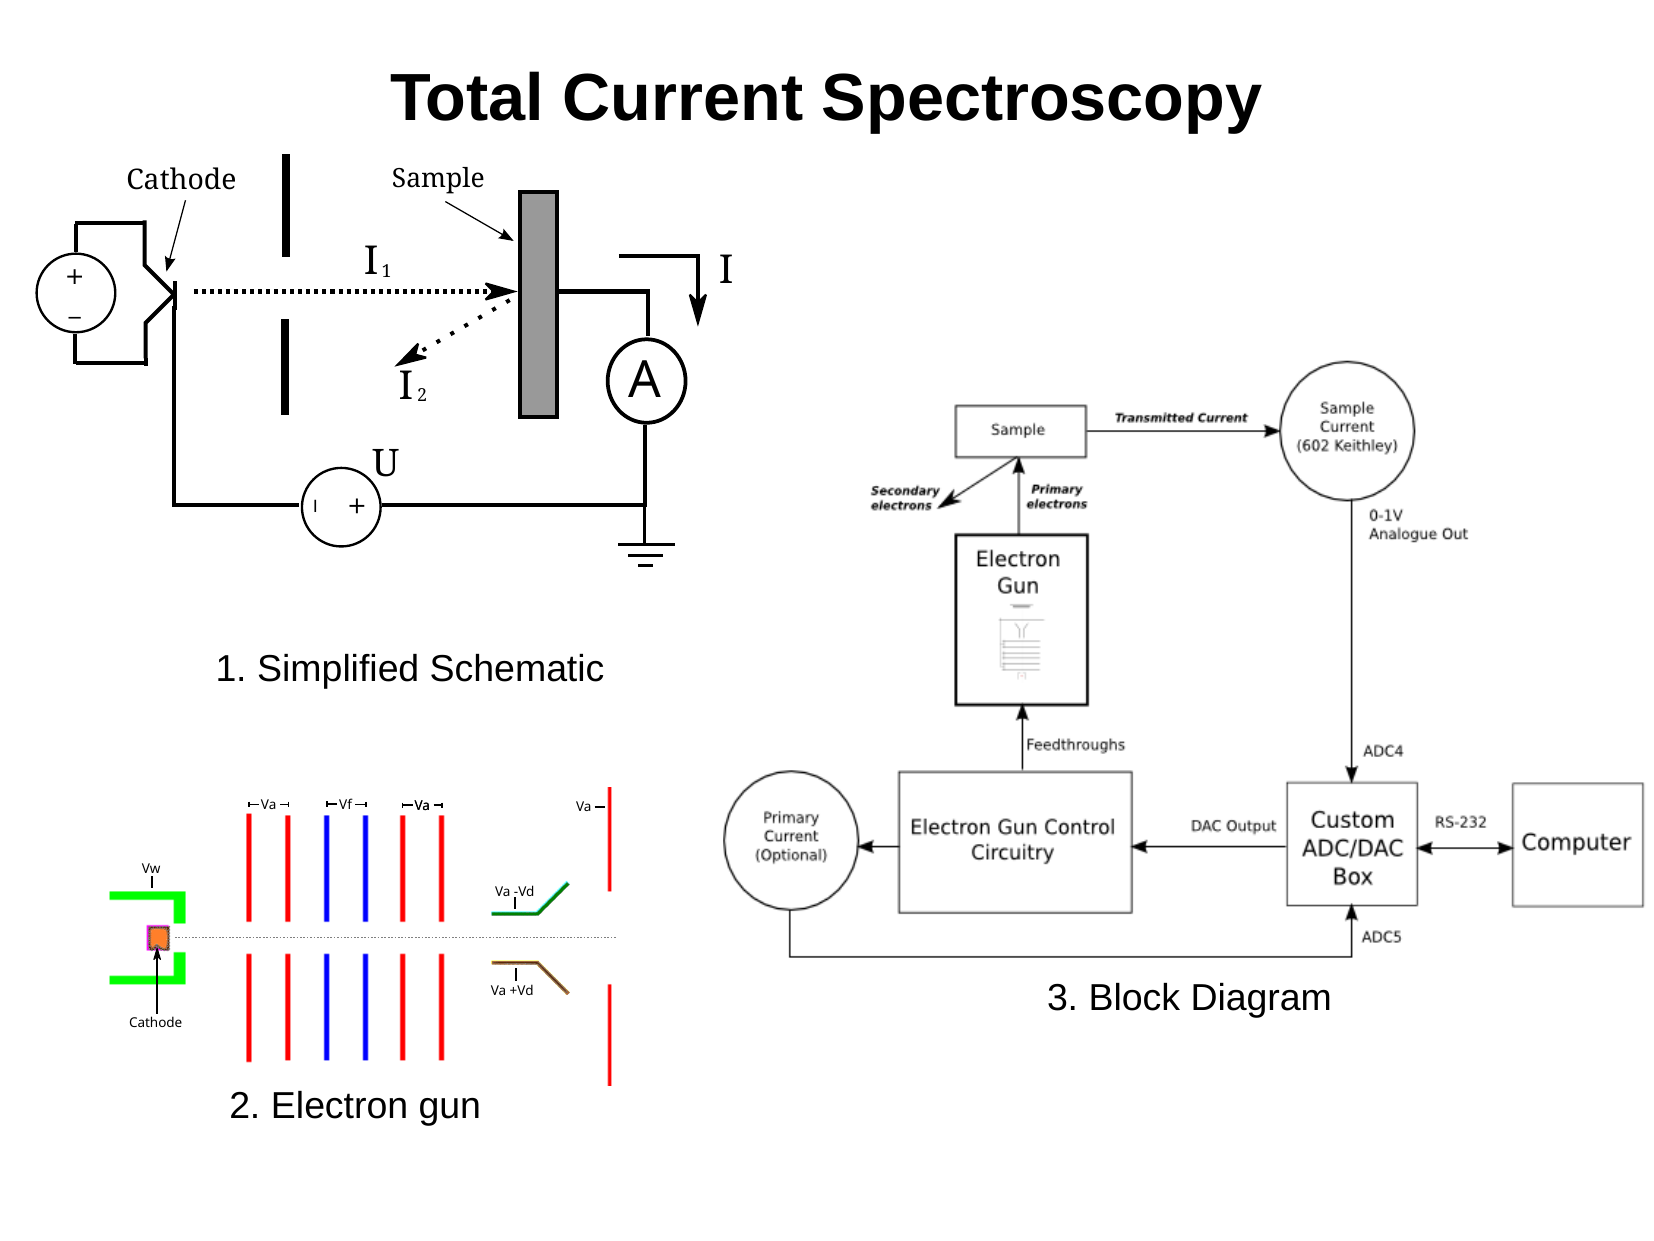

# Total Current Spectroscopy
1. Simplified Schematic
3. Block Diagram
2. Electron gun